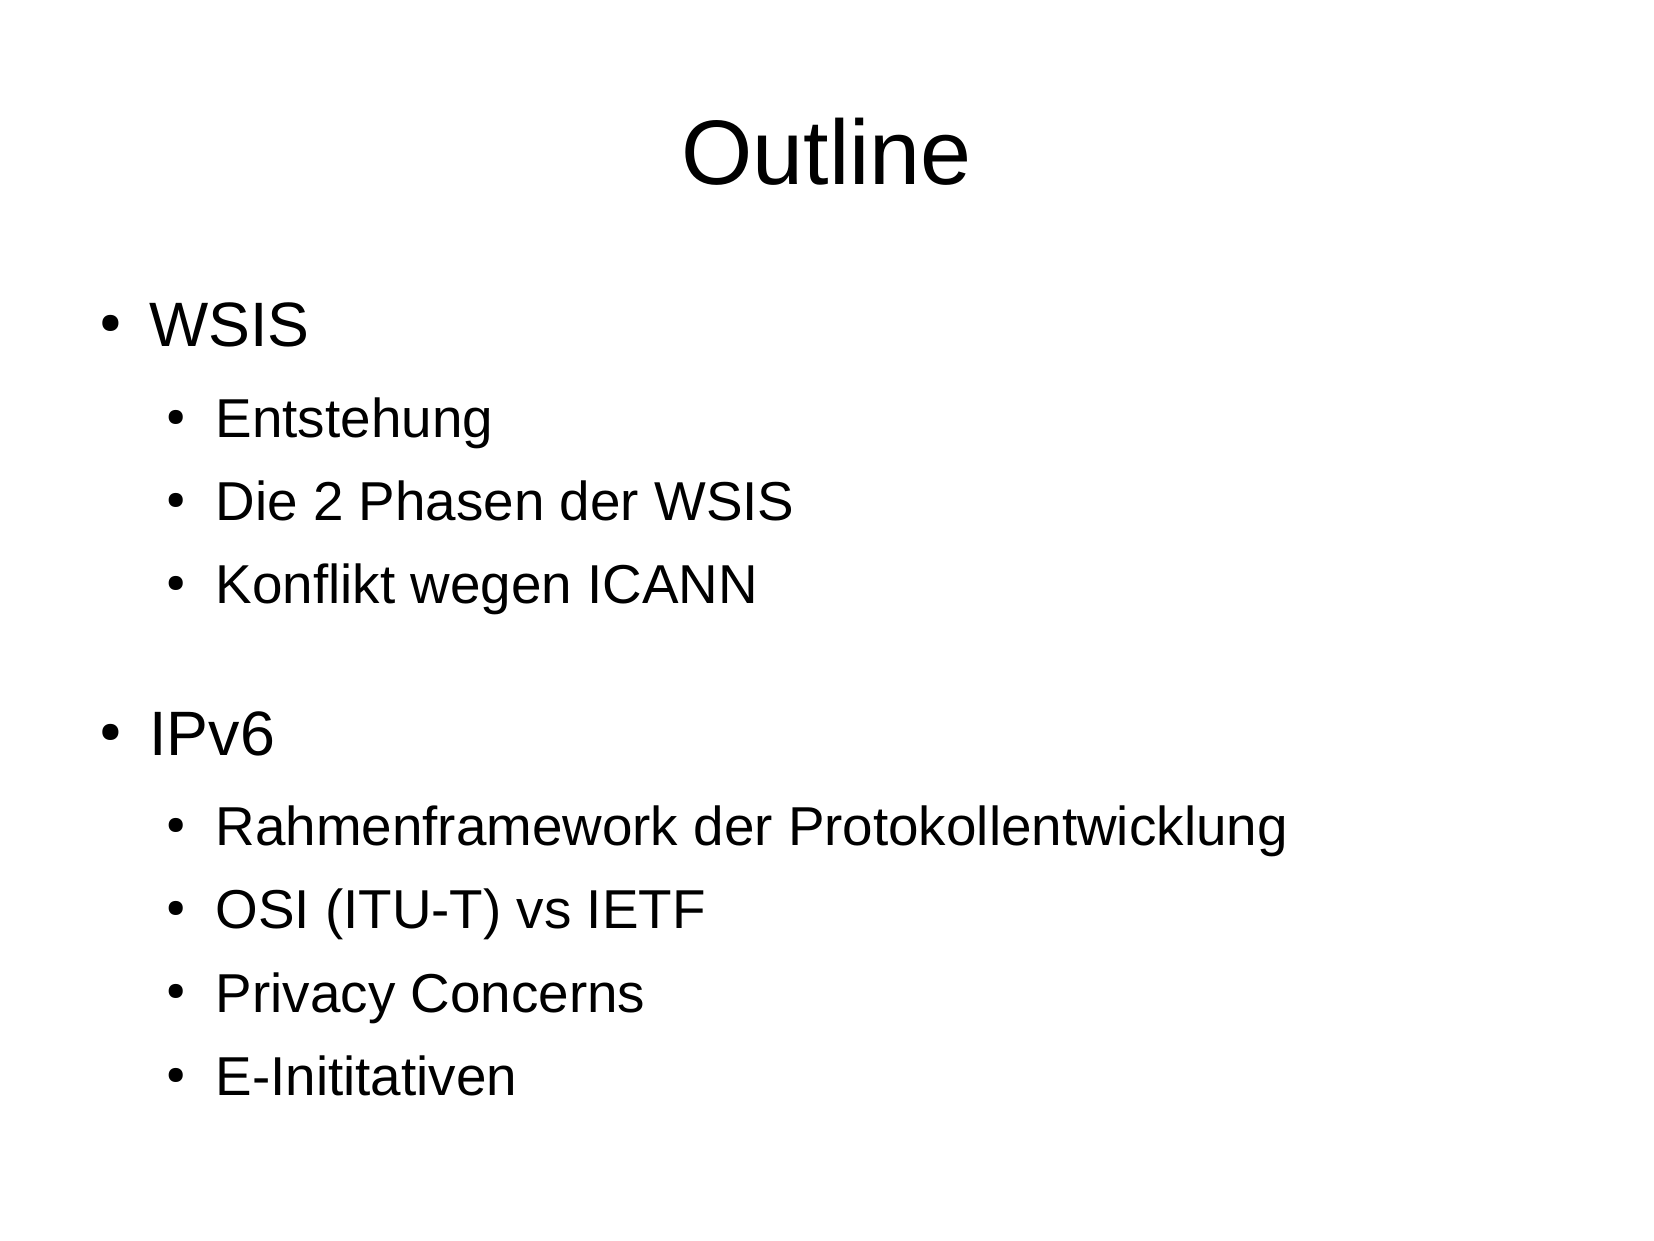

# Outline
WSIS
Entstehung
Die 2 Phasen der WSIS
Konflikt wegen ICANN
IPv6
Rahmenframework der Protokollentwicklung
OSI (ITU-T) vs IETF
Privacy Concerns
E-Inititativen